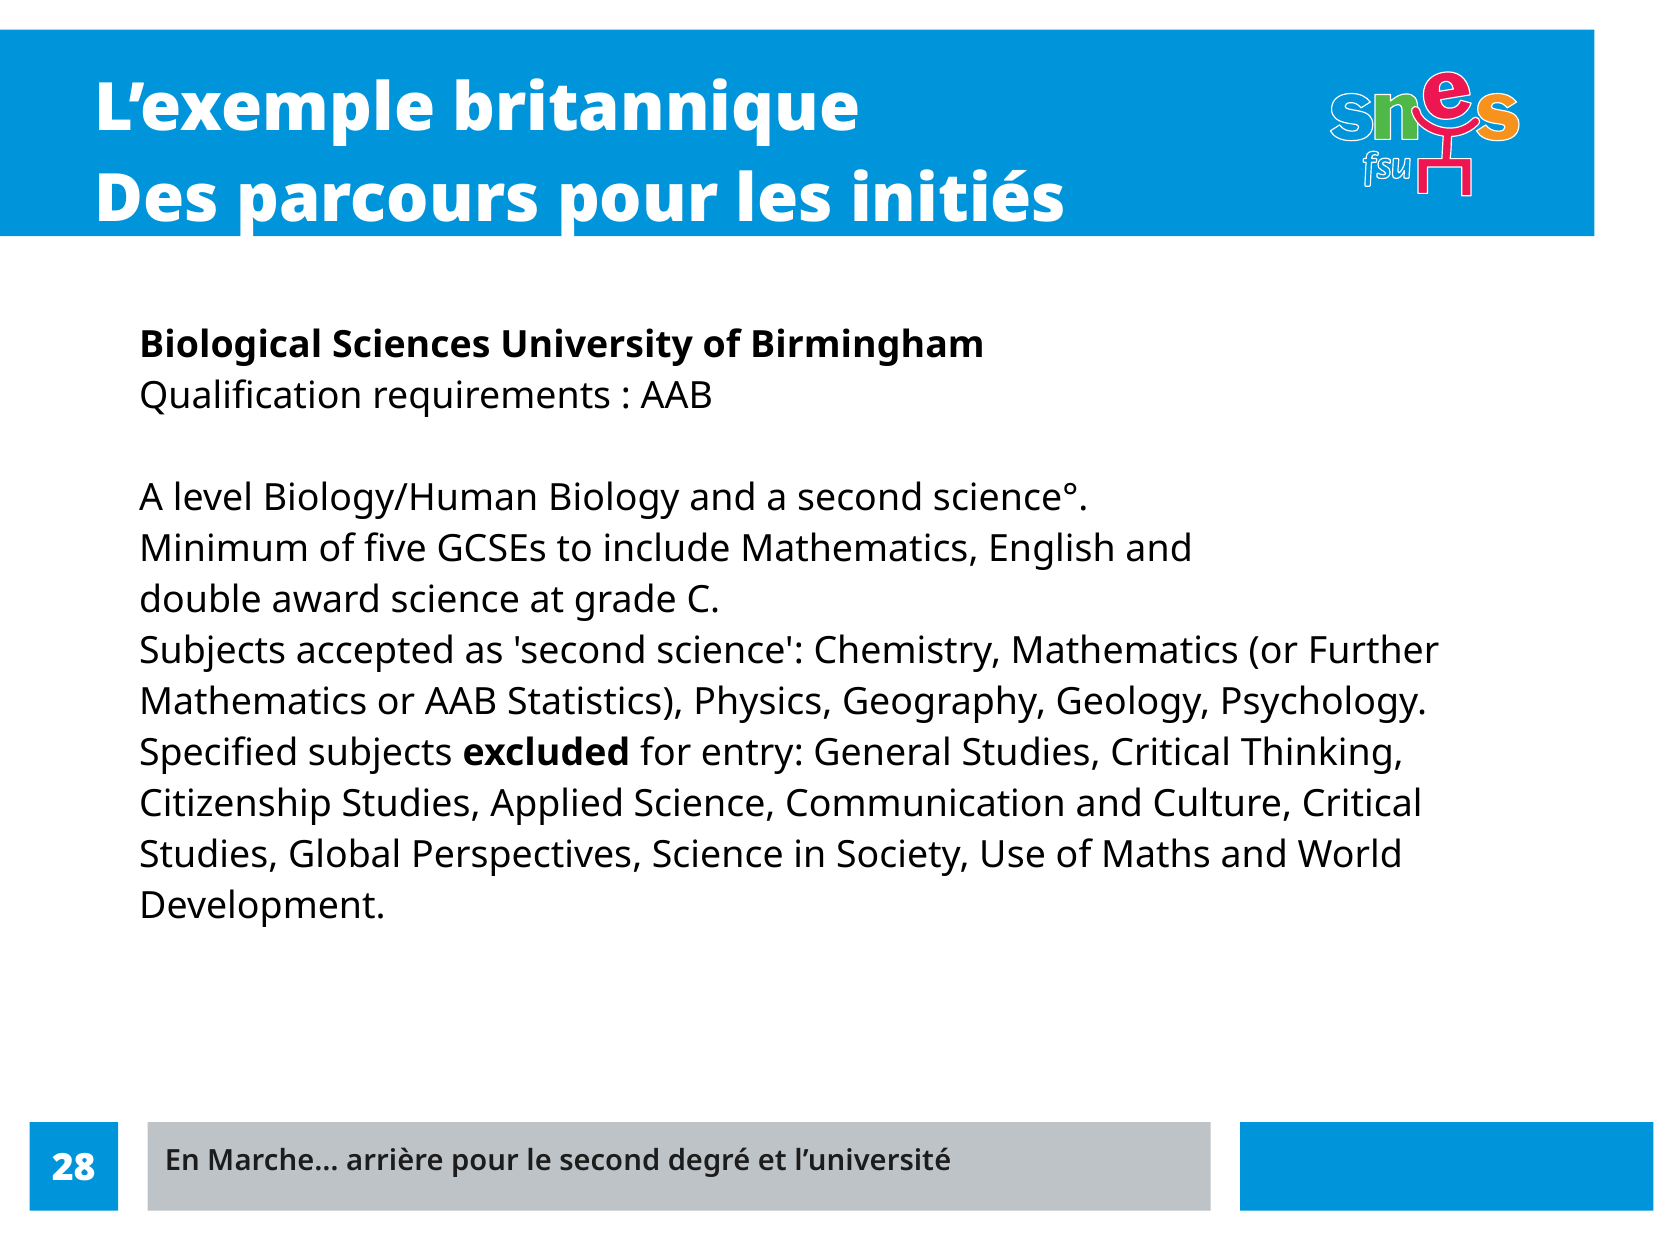

# L’exemple britannique Des parcours pour les initiés
Biological Sciences University of Birmingham
Qualification requirements : AAB
A level Biology/Human Biology and a second science°.
Minimum of five GCSEs to include Mathematics, English and
double award science at grade C.
Subjects accepted as 'second science': Chemistry, Mathematics (or Further Mathematics or AAB Statistics), Physics, Geography, Geology, Psychology.
Specified subjects excluded for entry: General Studies, Critical Thinking, Citizenship Studies, Applied Science, Communication and Culture, Critical Studies, Global Perspectives, Science in Society, Use of Maths and World Development.
28
En Marche… arrière pour le second degré et l’université